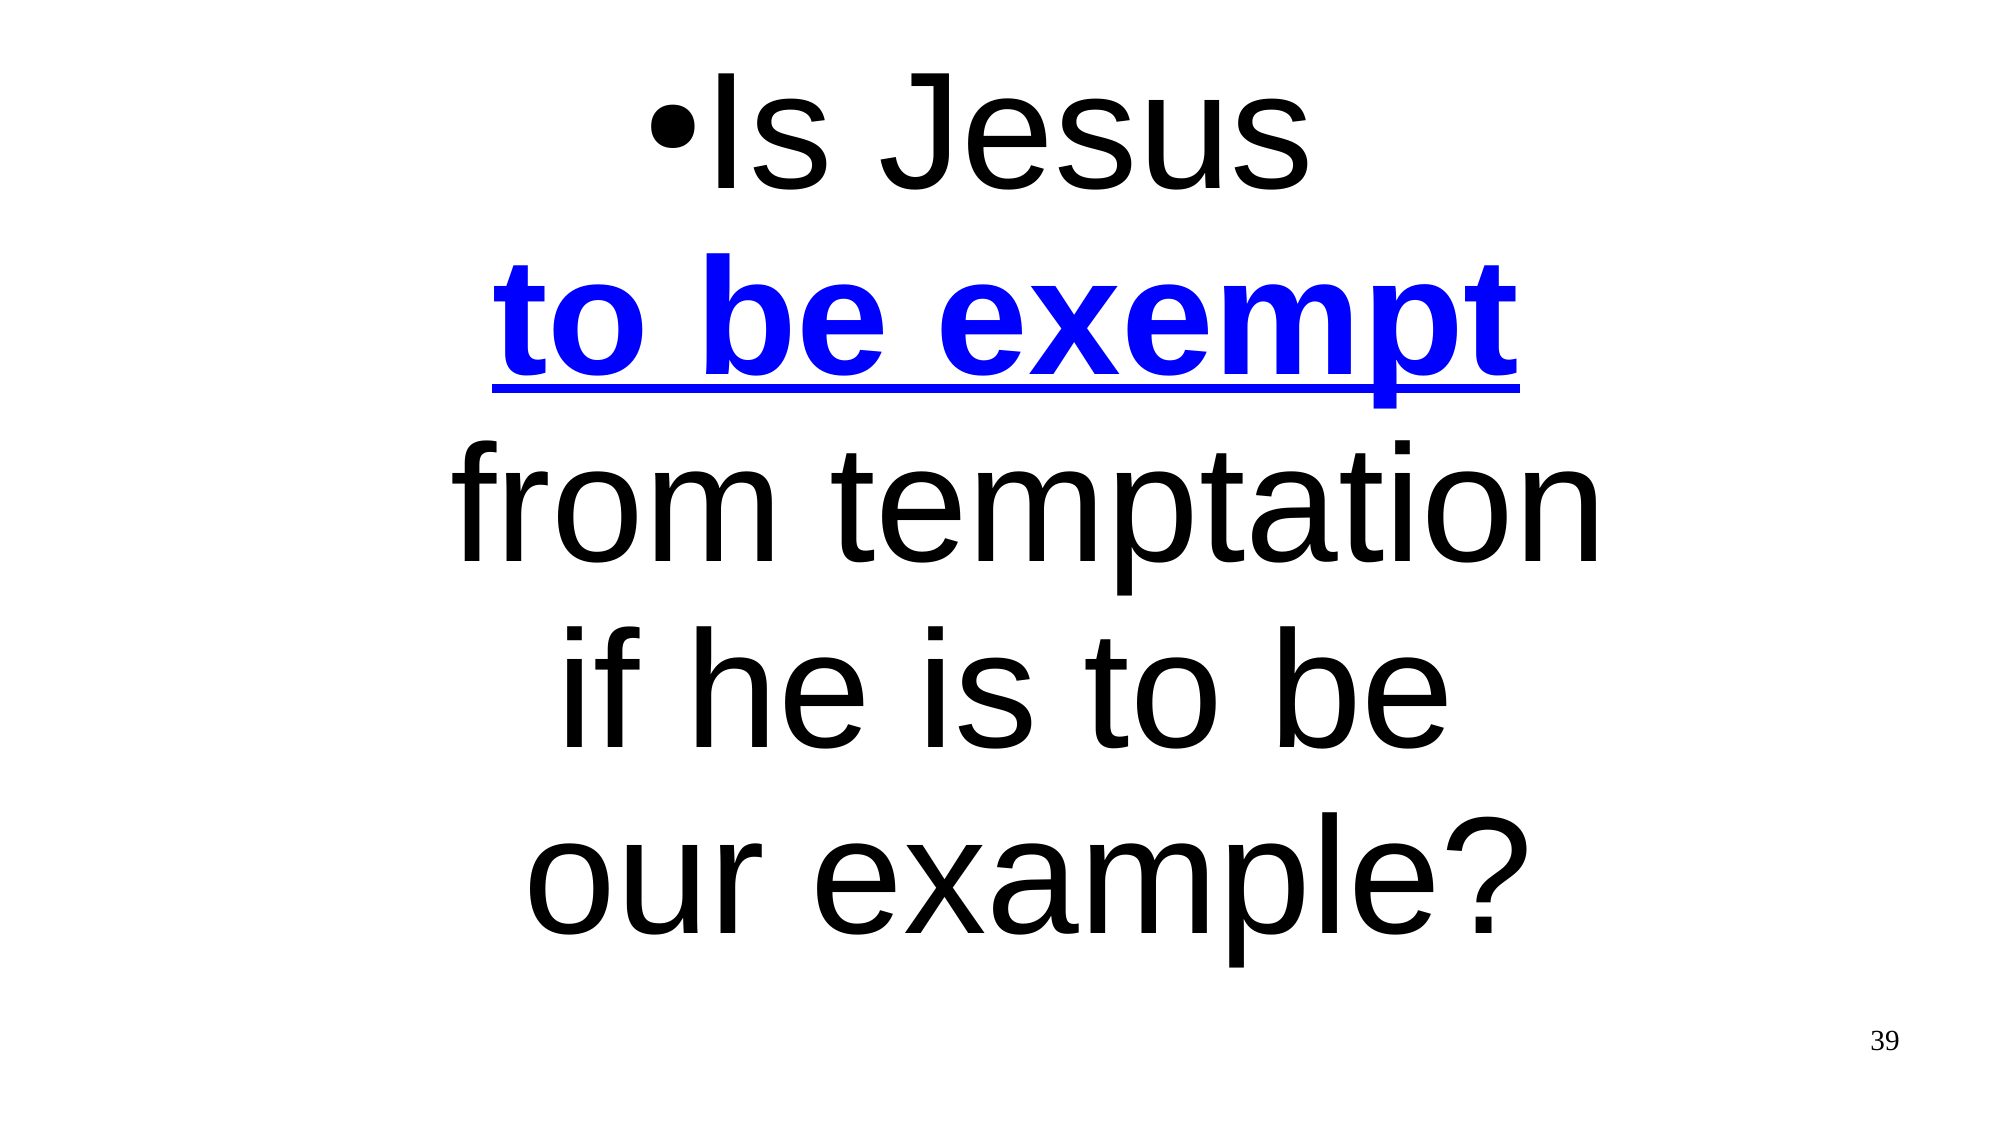

# Is Jesus to be exempt from temptation if he is to be our example?
39